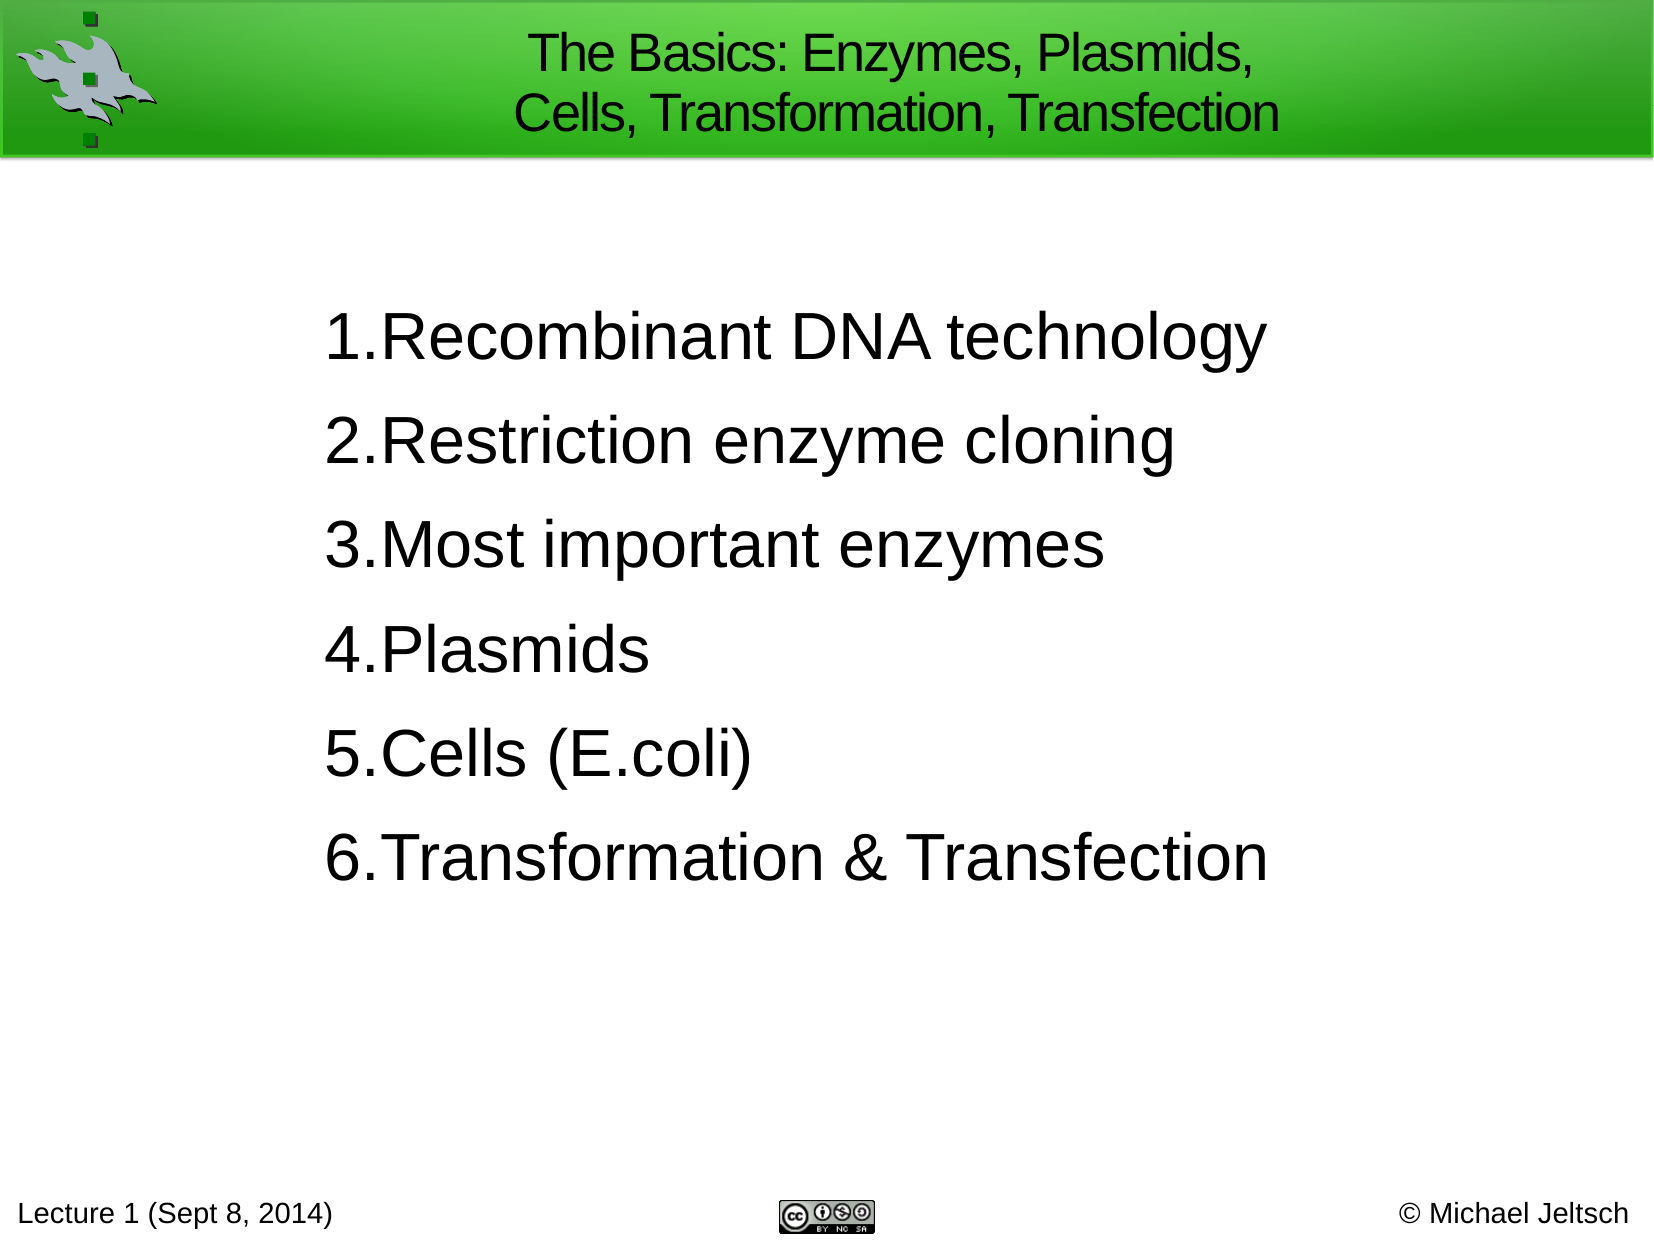

# The Basics: Enzymes, Plasmids, Cells, Transformation, Transfection
Recombinant DNA technology
Restriction enzyme cloning
Most important enzymes
Plasmids
Cells (E.coli)
Transformation & Transfection